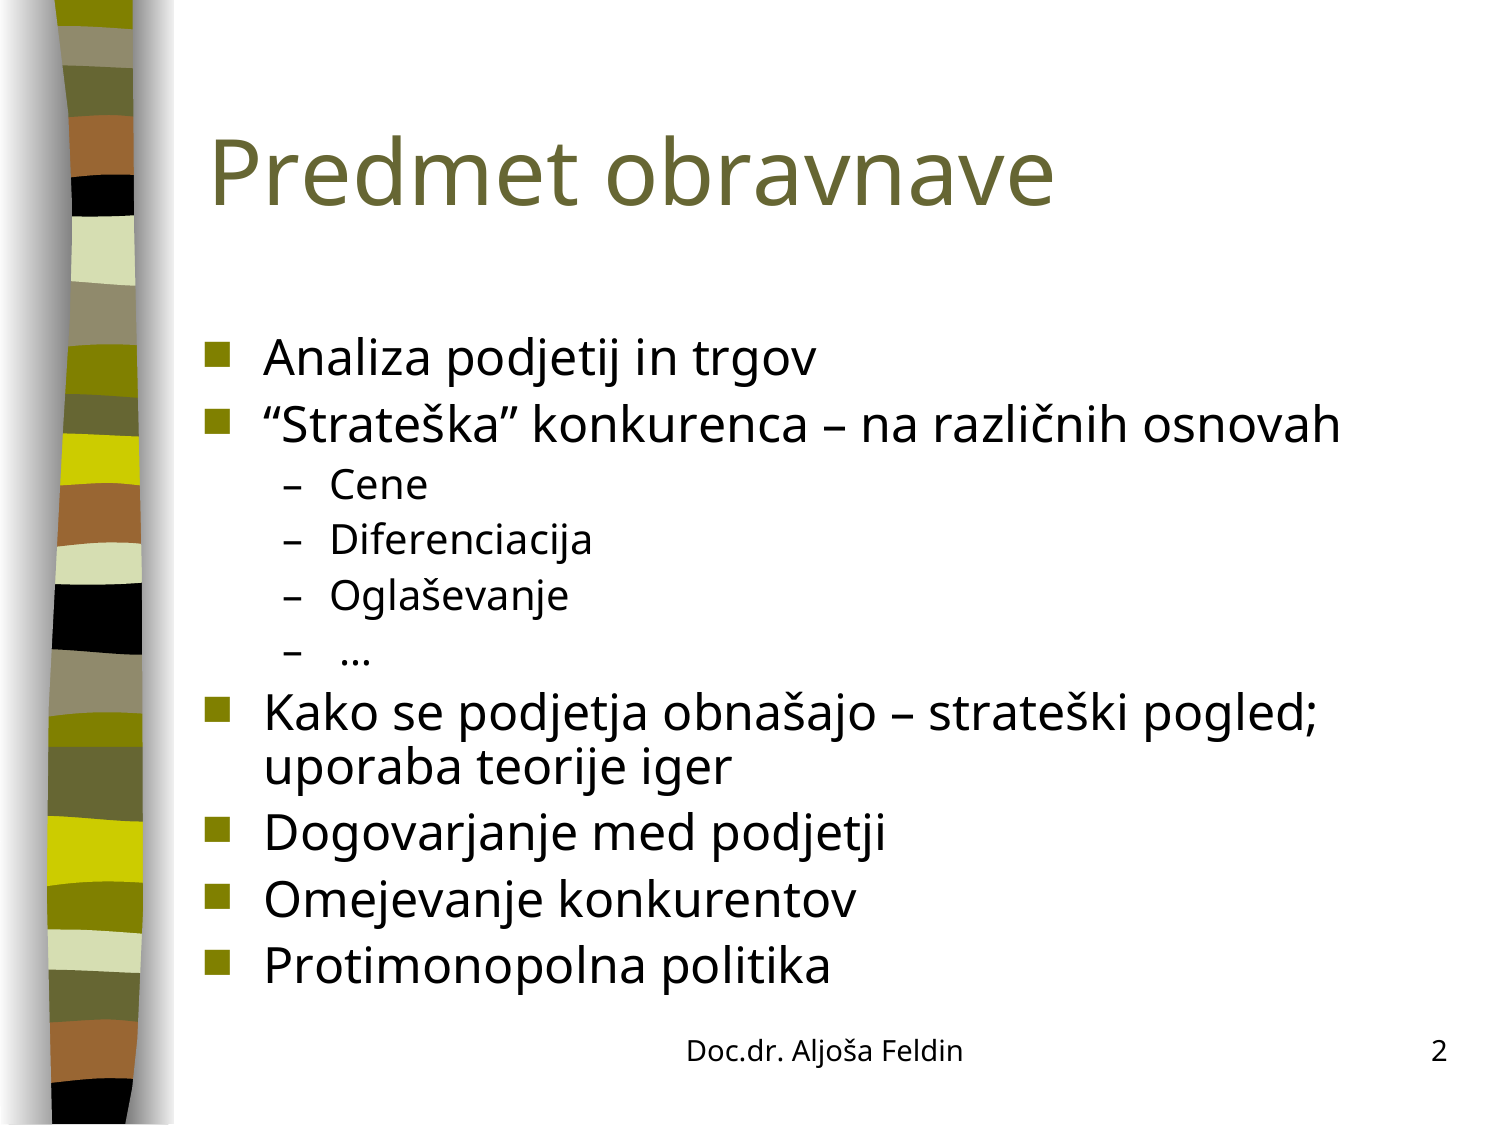

# Predmet obravnave
Analiza podjetij in trgov
“Strateška” konkurenca – na različnih osnovah
Cene
Diferenciacija
Oglaševanje
 …
Kako se podjetja obnašajo – strateški pogled; uporaba teorije iger
Dogovarjanje med podjetji
Omejevanje konkurentov
Protimonopolna politika
Doc.dr. Aljoša Feldin